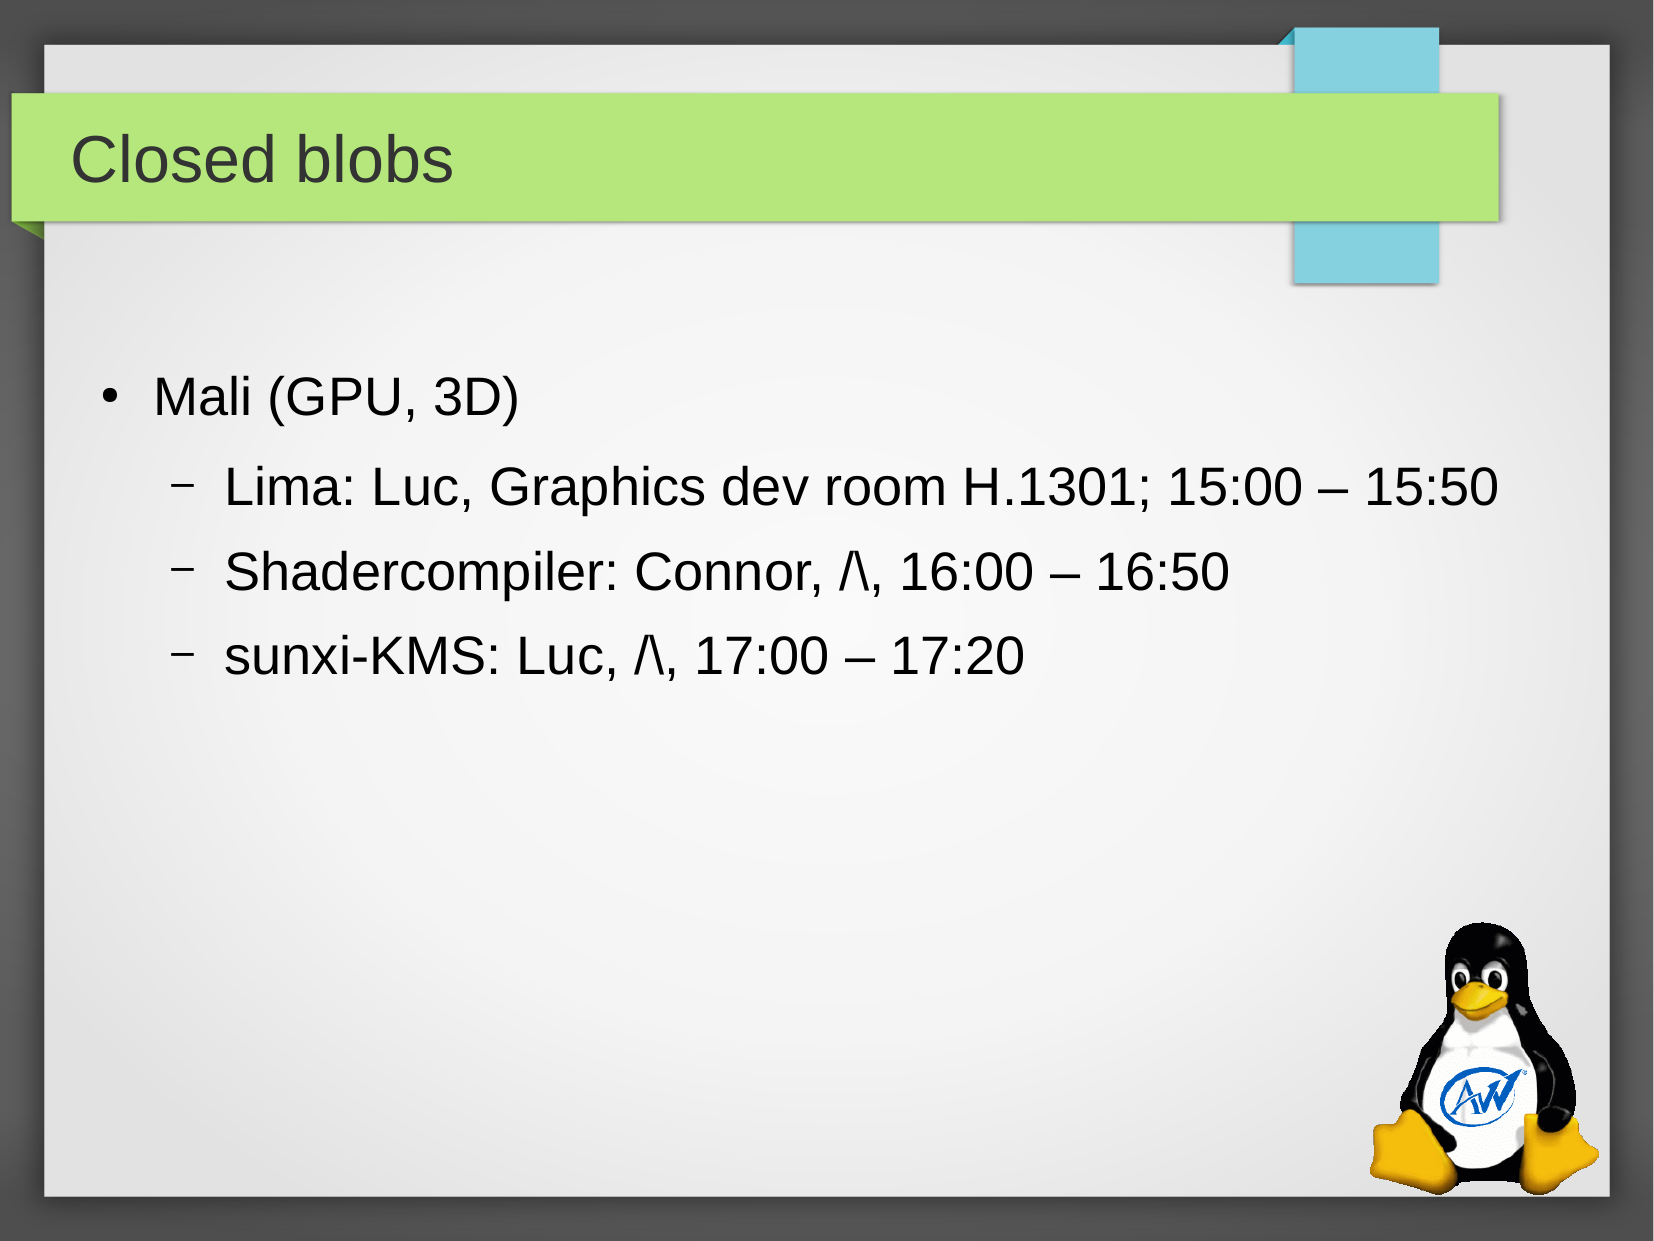

# Closed blobs
Mali (GPU, 3D)
Lima: Luc, Graphics dev room H.1301; 15:00 – 15:50
Shadercompiler: Connor, /\, 16:00 – 16:50
sunxi-KMS: Luc, /\, 17:00 – 17:20